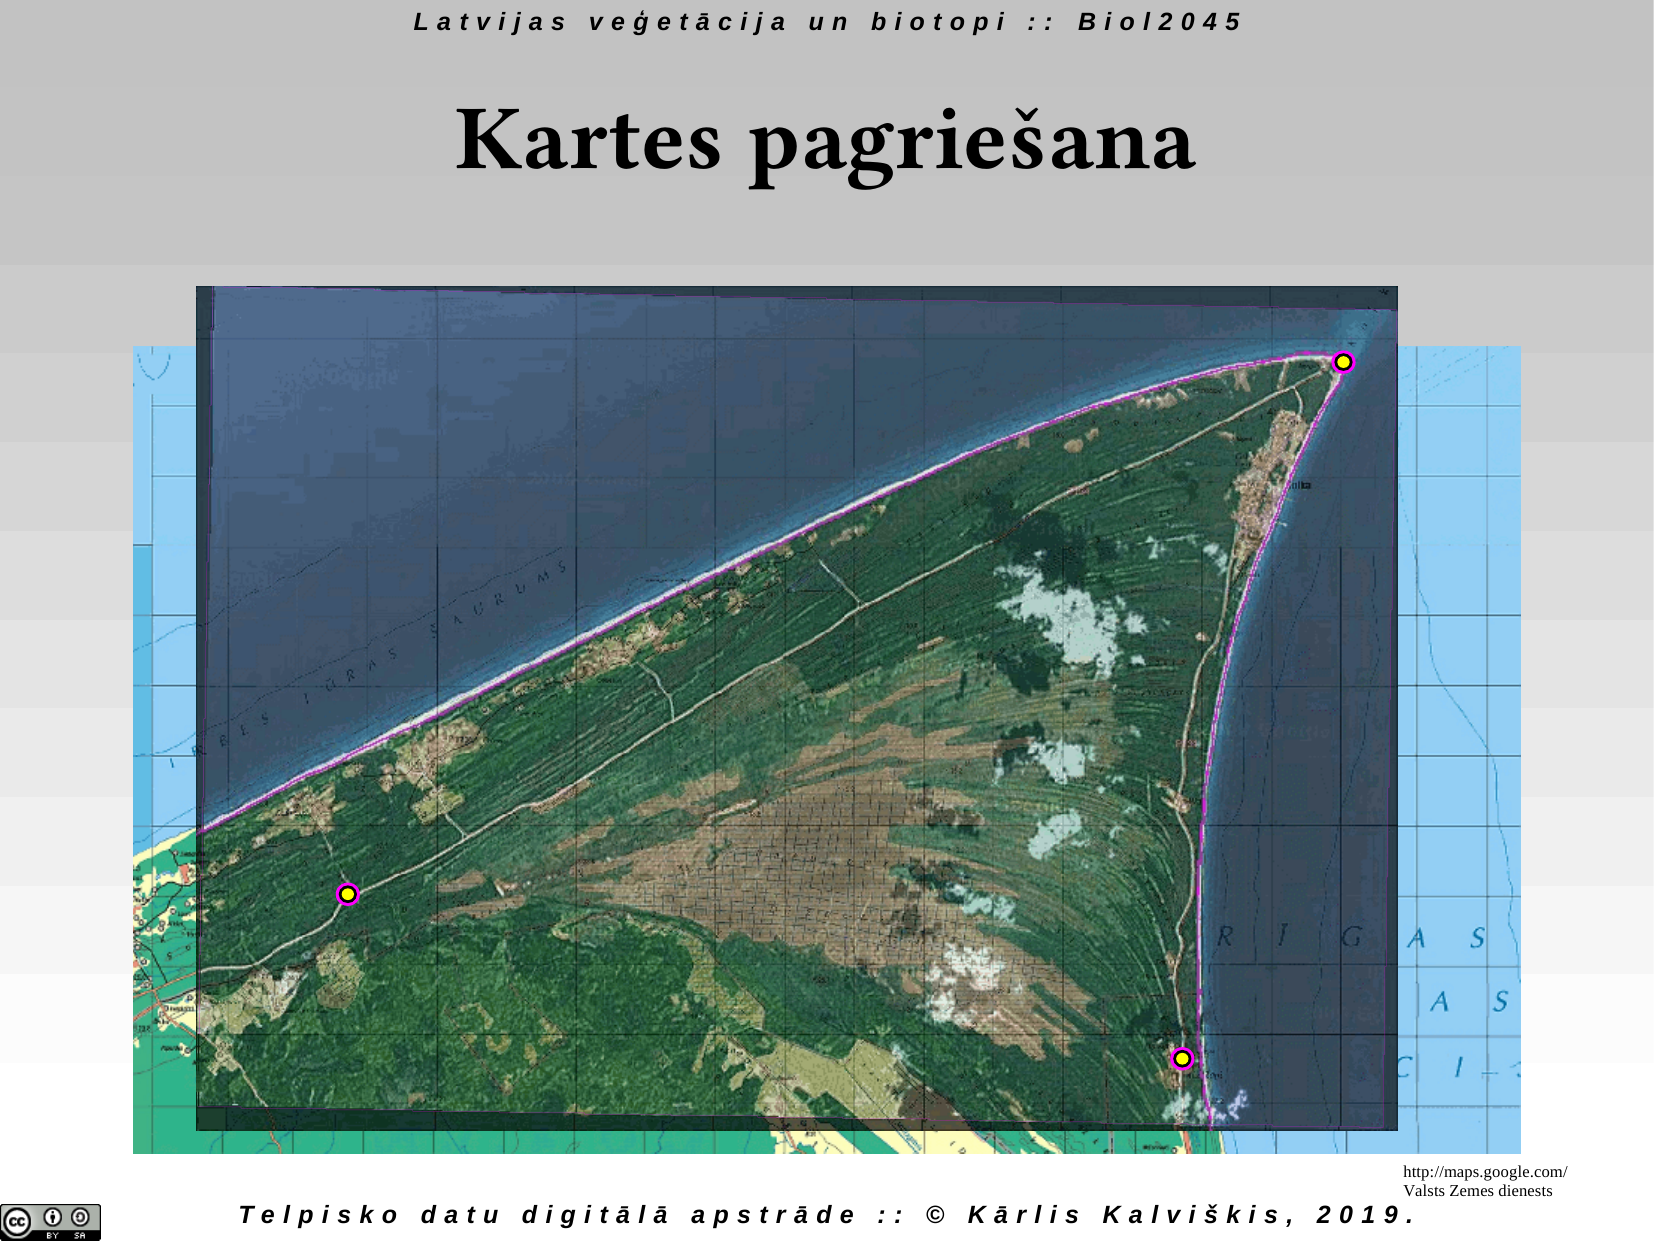

# Kartes pagriešana
http://maps.google.com/
Valsts Zemes dienests